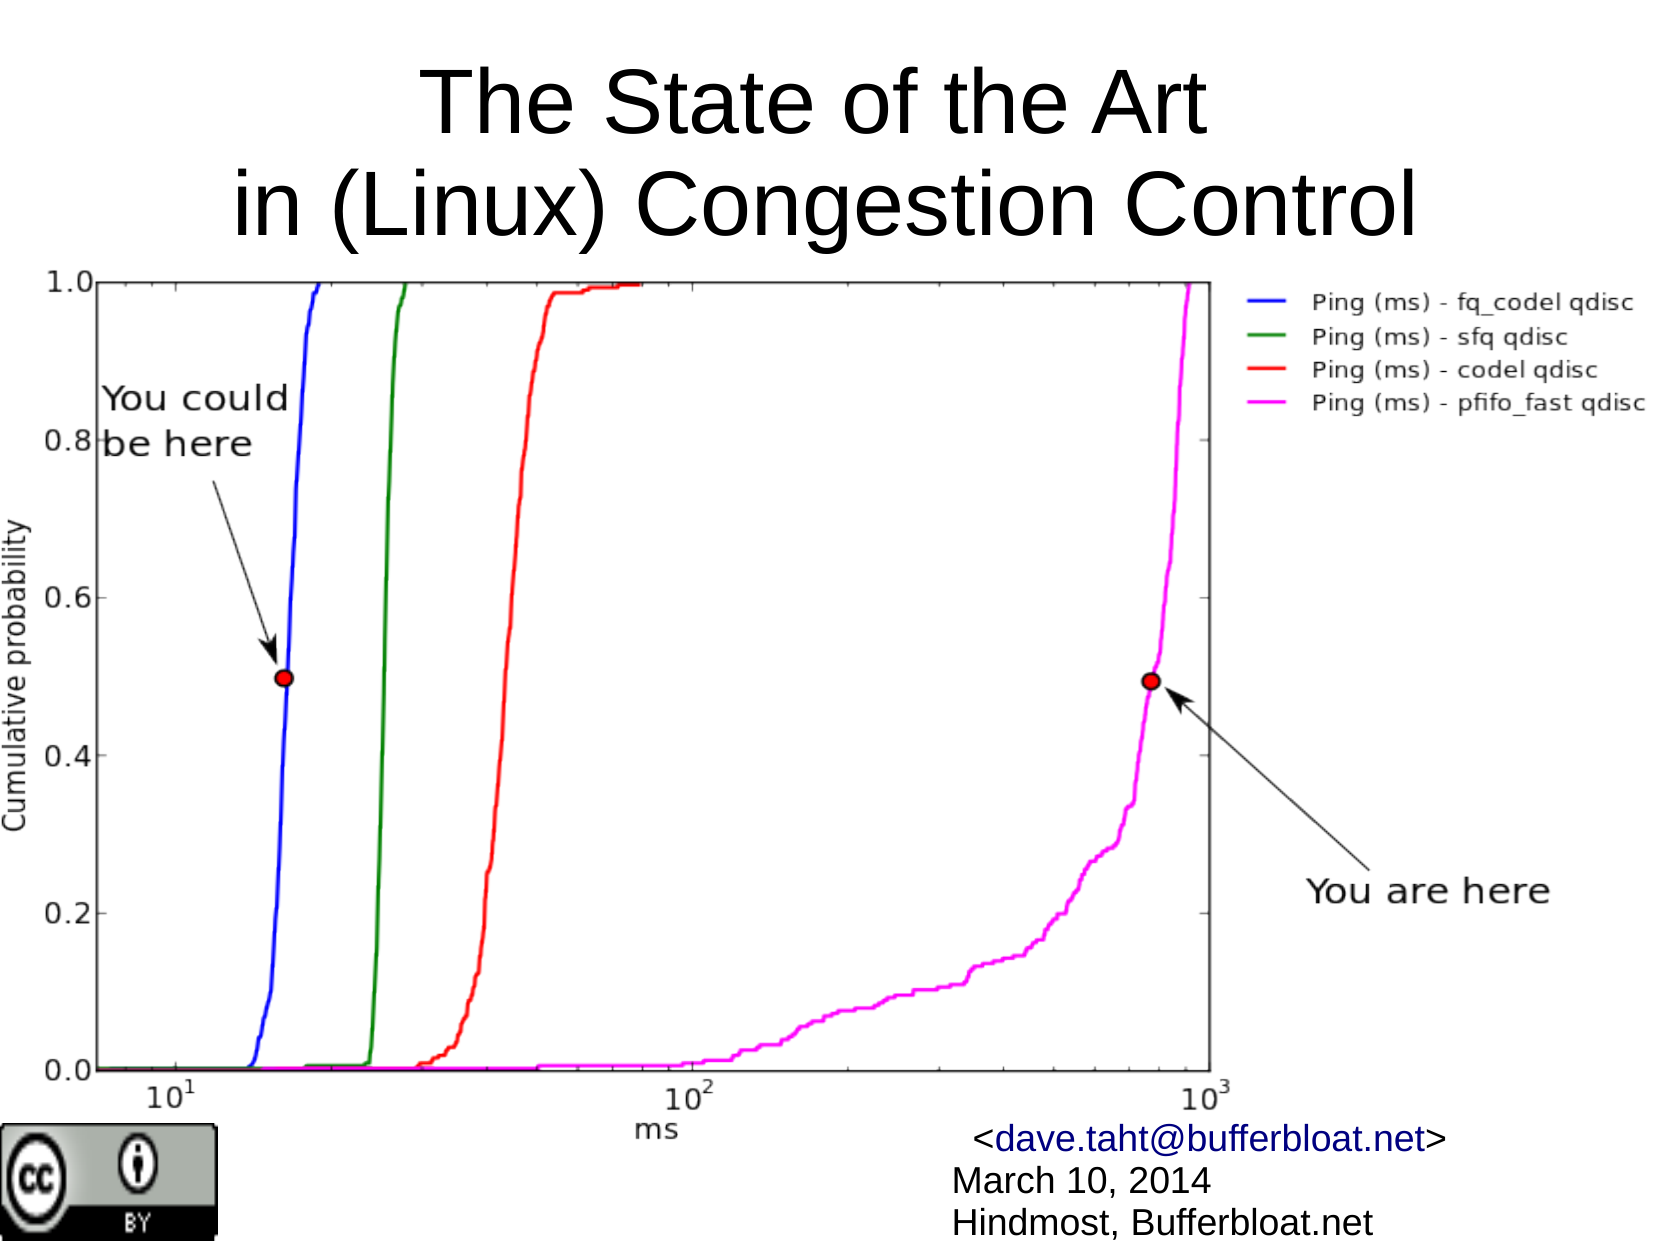

# The State of the Art in (Linux) Congestion Control
 <dave.taht@bufferbloat.net>
March 10, 2014
Hindmost, Bufferbloat.net